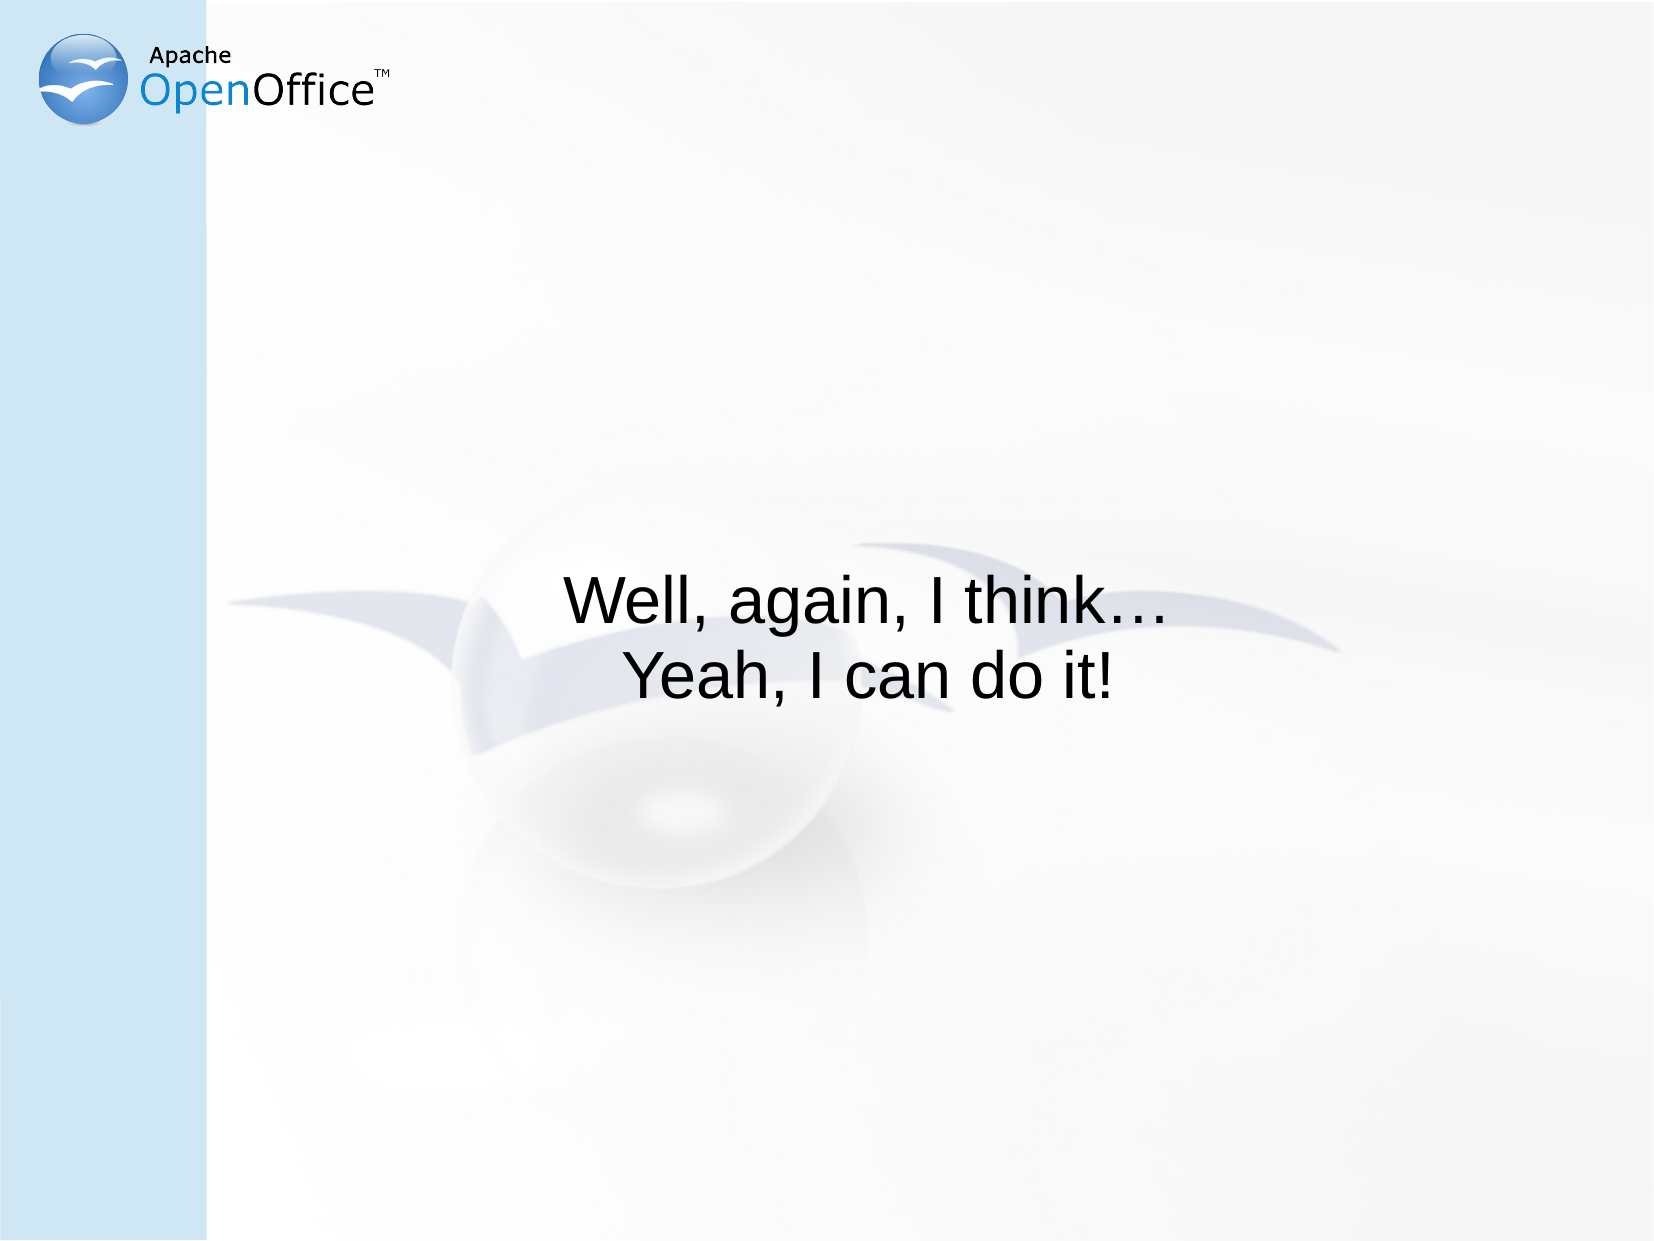

# Well, again, I think…
Yeah, I can do it!